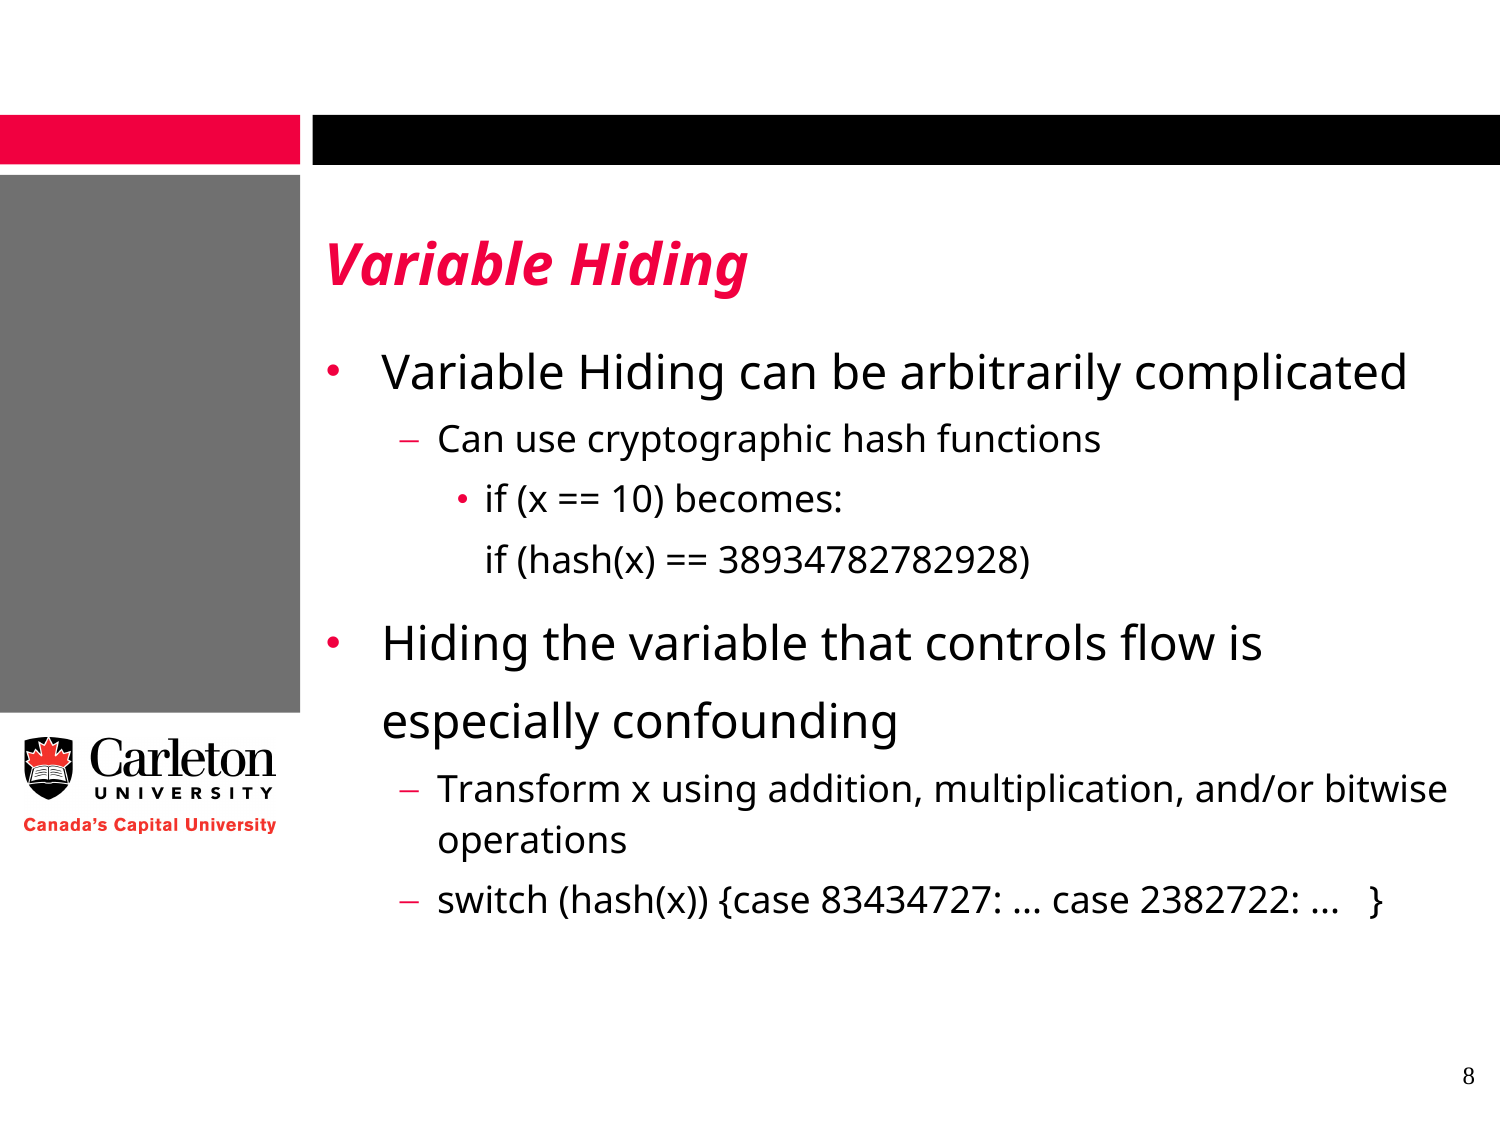

# Variable Hiding
Variable Hiding can be arbitrarily complicated
Can use cryptographic hash functions
if (x == 10) becomes:
if (hash(x) == 38934782782928)
Hiding the variable that controls flow is especially confounding
Transform x using addition, multiplication, and/or bitwise operations
switch (hash(x)) {case 83434727: ... case 2382722: ... }
8